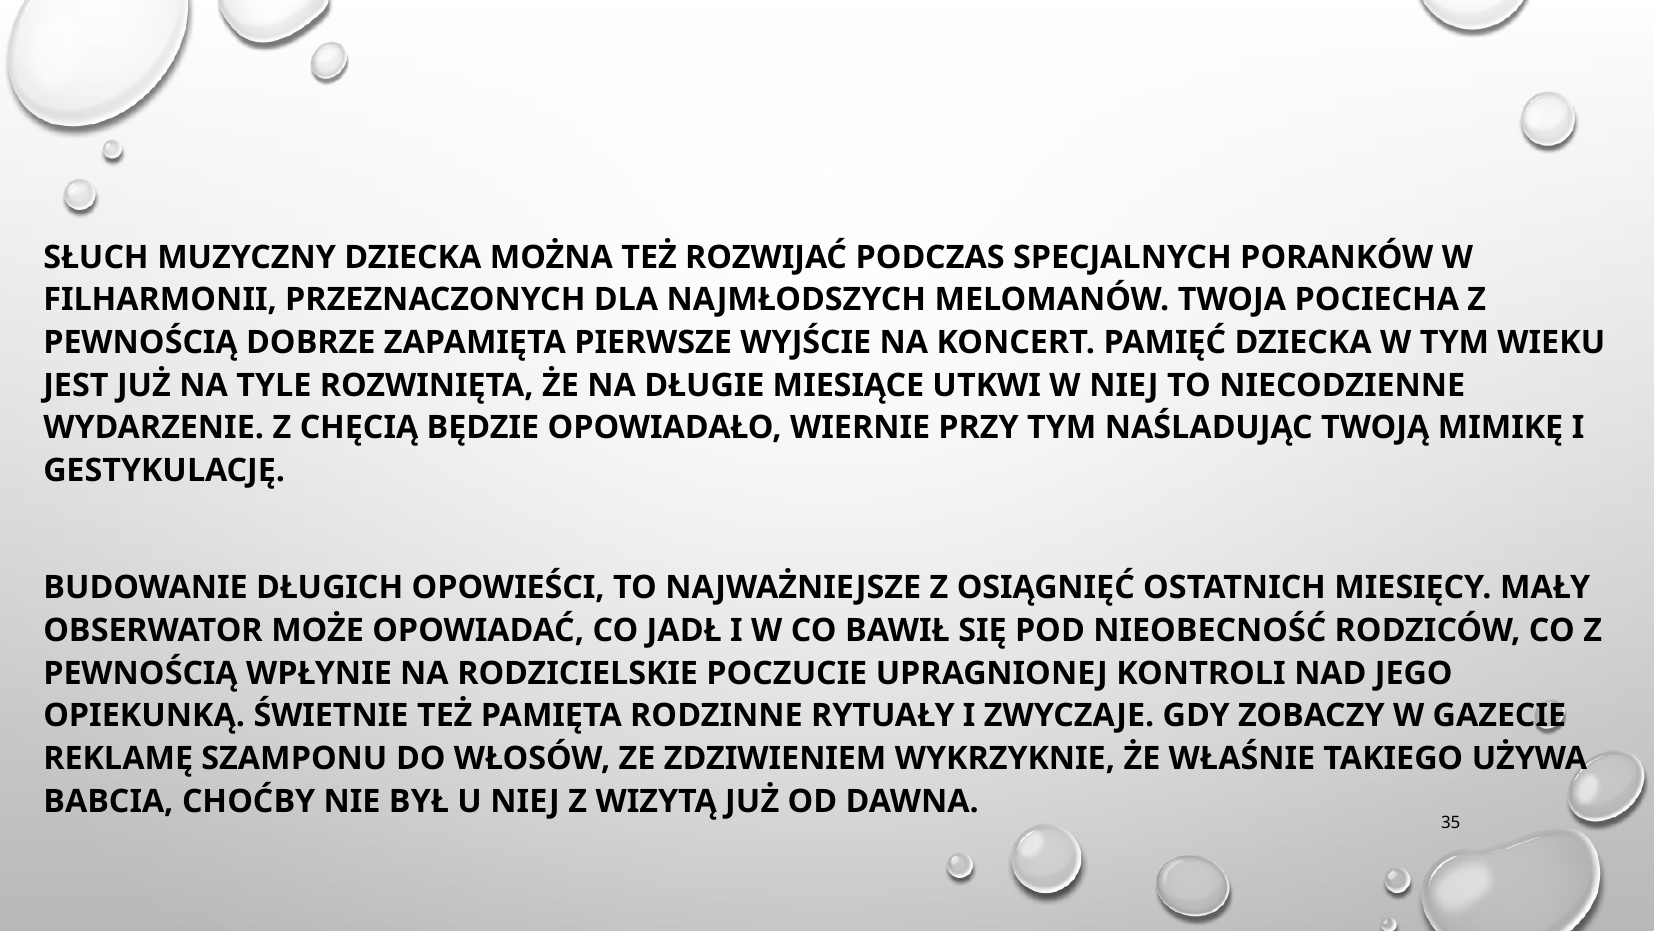

# Słuch muzyczny dziecka można też rozwijać podczas specjalnych poranków w filharmonii, przeznaczonych dla najmłodszych melomanów. Twoja pociecha z pewnością dobrze zapamięta pierwsze wyjście na koncert. Pamięć dziecka w tym wieku jest już na tyle rozwinięta, że na długie miesiące utkwi w niej to niecodzienne wydarzenie. Z chęcią będzie opowiadało, wiernie przy tym naśladując twoją mimikę i gestykulację.
Budowanie długich opowieści, to najważniejsze z osiągnięć ostatnich miesięcy. Mały obserwator może opowiadać, co jadł i w co bawił się pod nieobecność rodziców, co z pewnością wpłynie na rodzicielskie poczucie upragnionej kontroli nad jego opiekunką. Świetnie też pamięta rodzinne rytuały i zwyczaje. Gdy zobaczy w gazecie reklamę szamponu do włosów, ze zdziwieniem wykrzyknie, że właśnie takiego używa babcia, choćby nie był u niej z wizytą już od dawna.
34